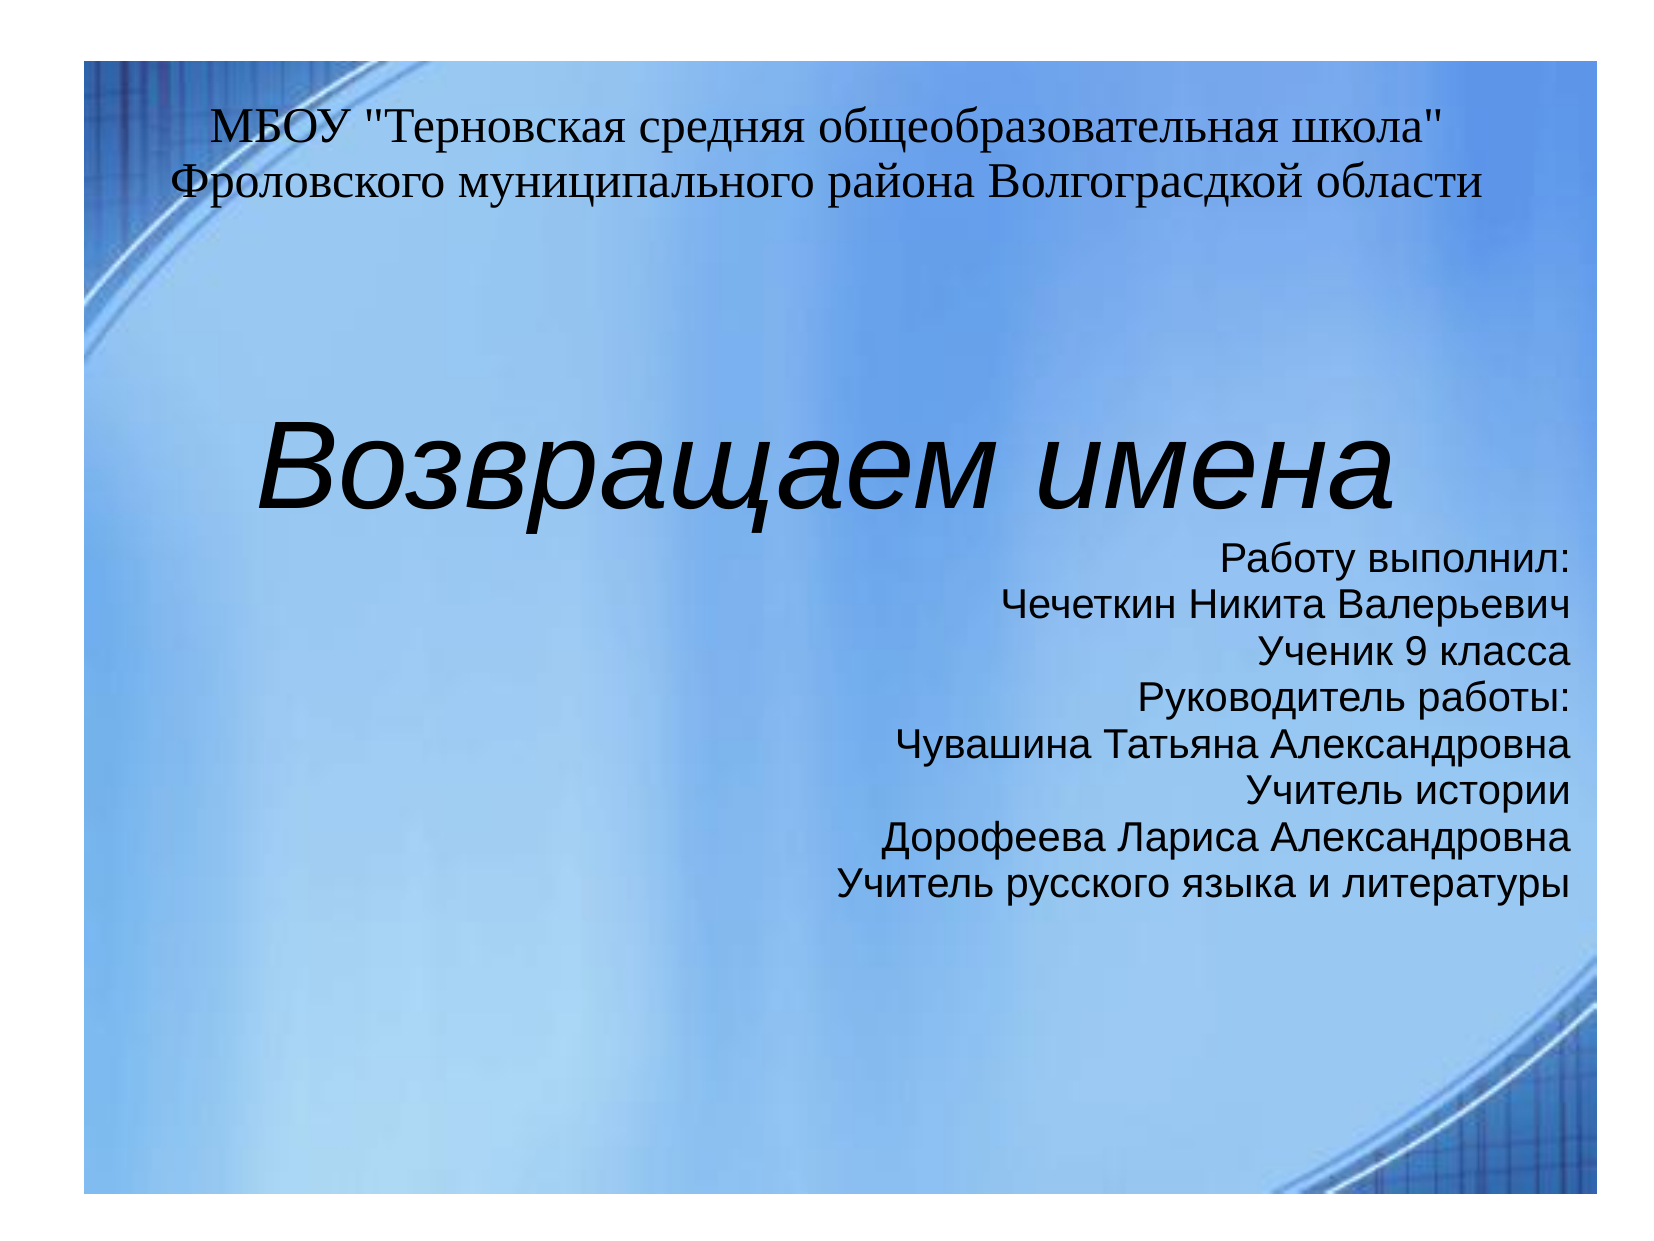

# МБОУ "Терновская средняя общеобразовательная школа" Фроловского муниципального района Волгограсдкой области
Возвращаем имена
Работу выполнил:
Чечеткин Никита Валерьевич
Ученик 9 класса
Руководитель работы:
Чувашина Татьяна Александровна
Учитель истории
Дорофеева Лариса Александровна
Учитель русского языка и литературы